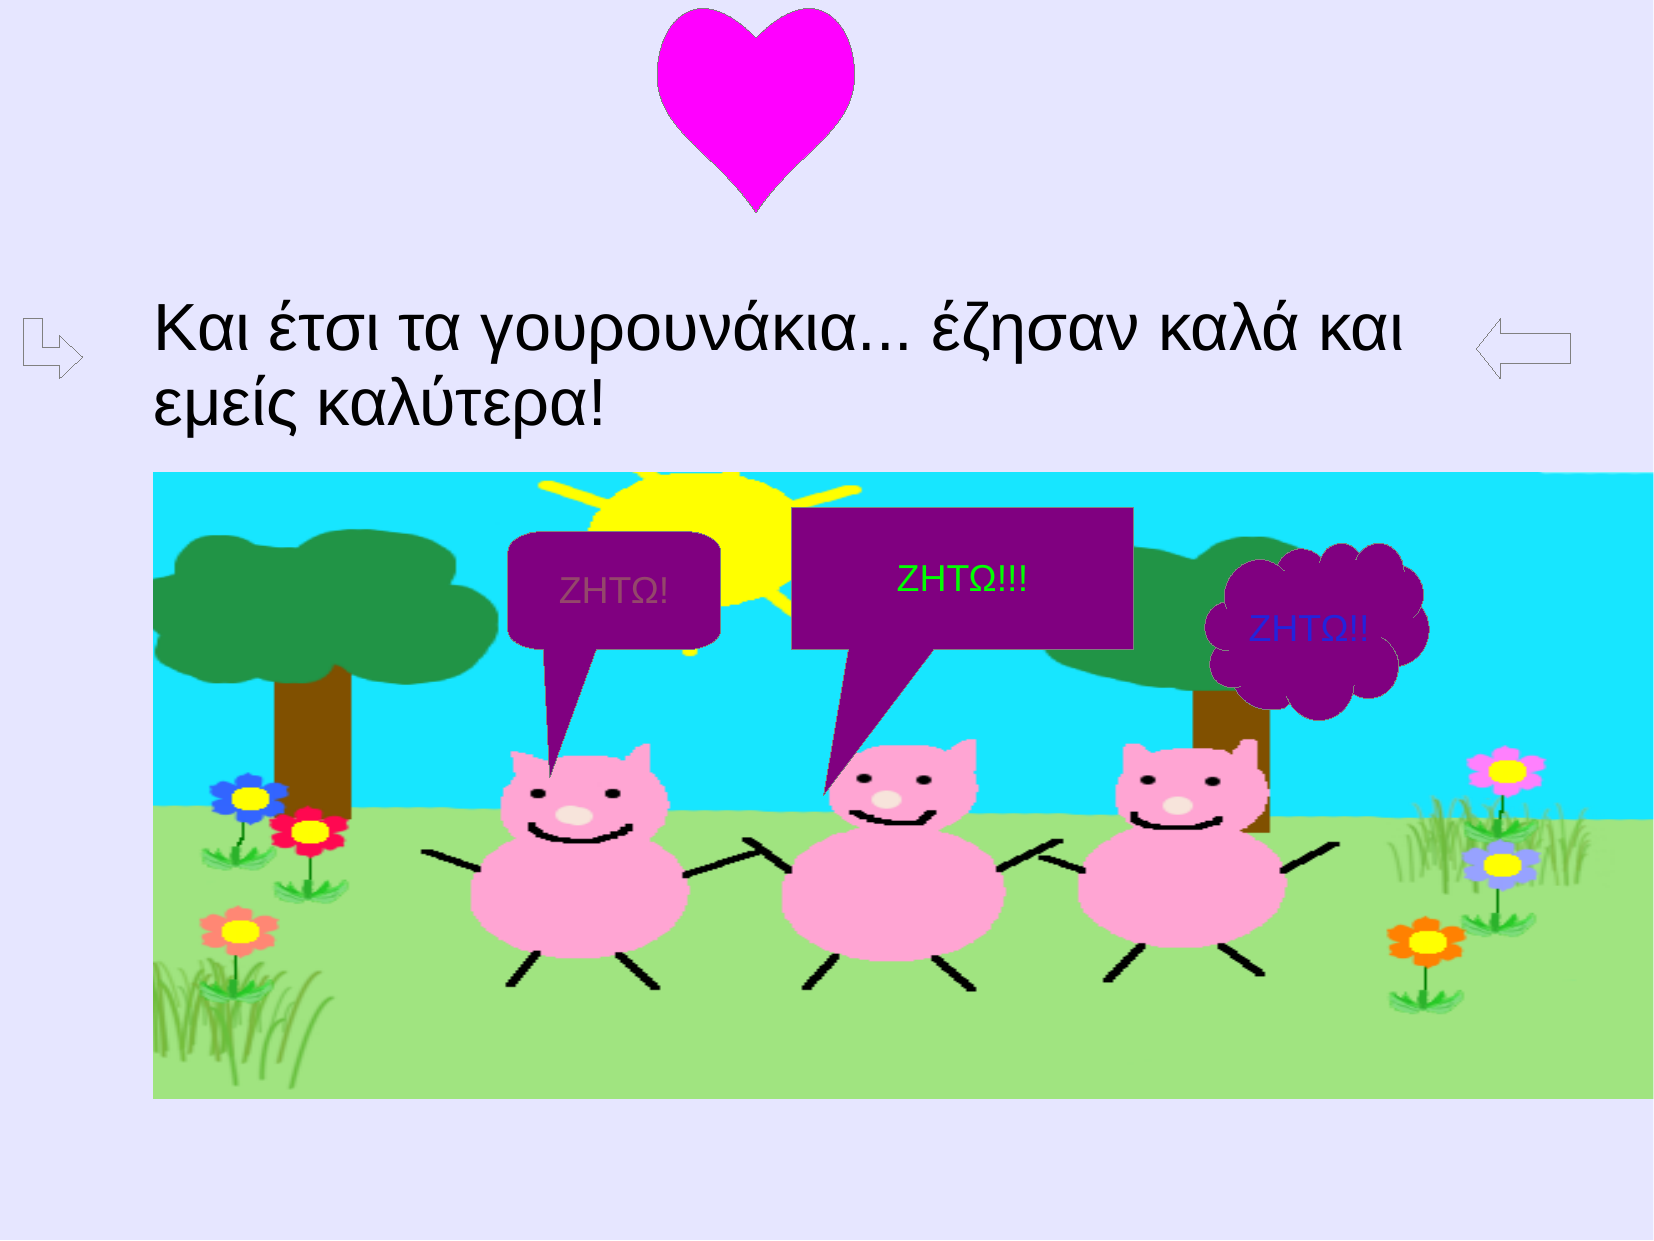

#
Και έτσι τα γουρουνάκια... έζησαν καλά και εμείς καλύτερα!
ΖΗΤΩ!!!
ΖΗΤΩ!
ΖΗΤΩ!!